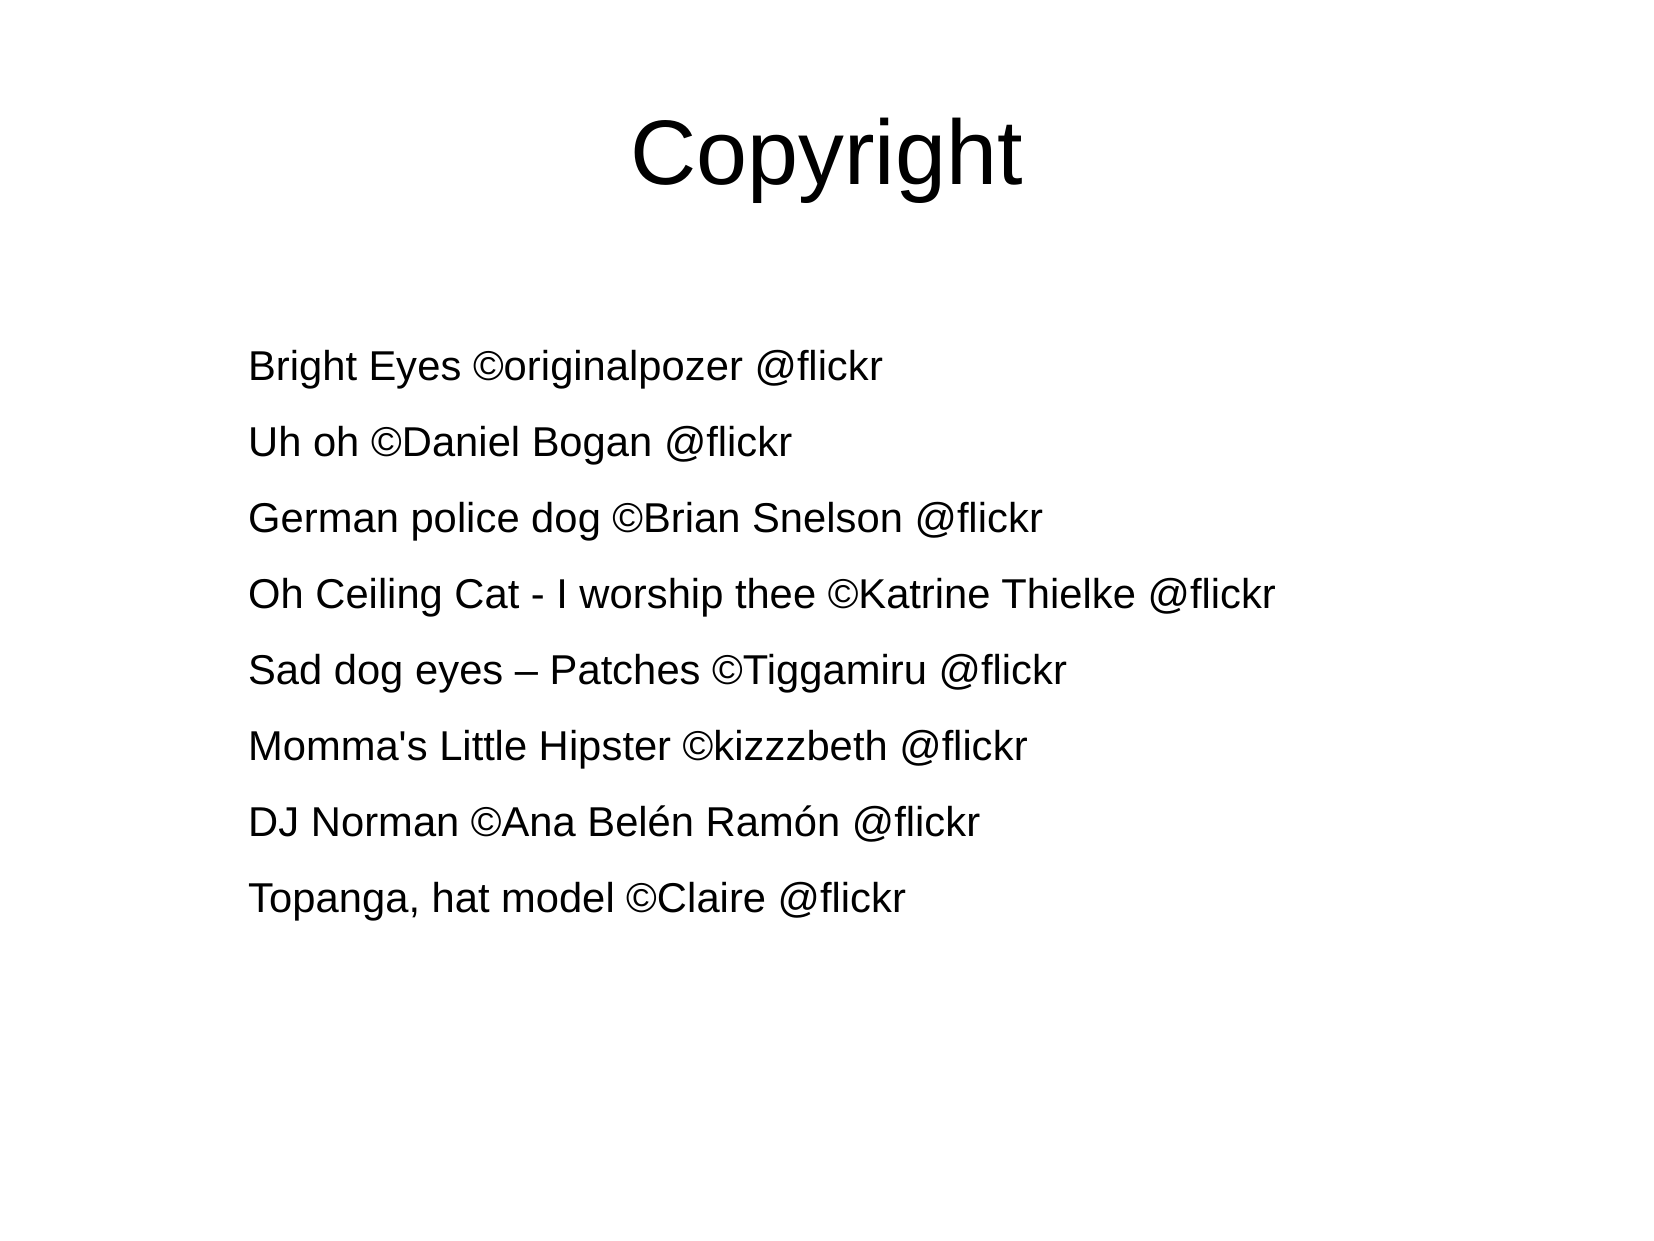

# Copyright
Bright Eyes ©originalpozer @flickr
Uh oh ©Daniel Bogan @flickr
German police dog ©Brian Snelson @flickr
Oh Ceiling Cat - I worship thee ©Katrine Thielke @flickr
Sad dog eyes – Patches ©Tiggamiru @flickr
Momma's Little Hipster ©kizzzbeth @flickr
DJ Norman ©Ana Belén Ramón @flickr
Topanga, hat model ©Claire @flickr